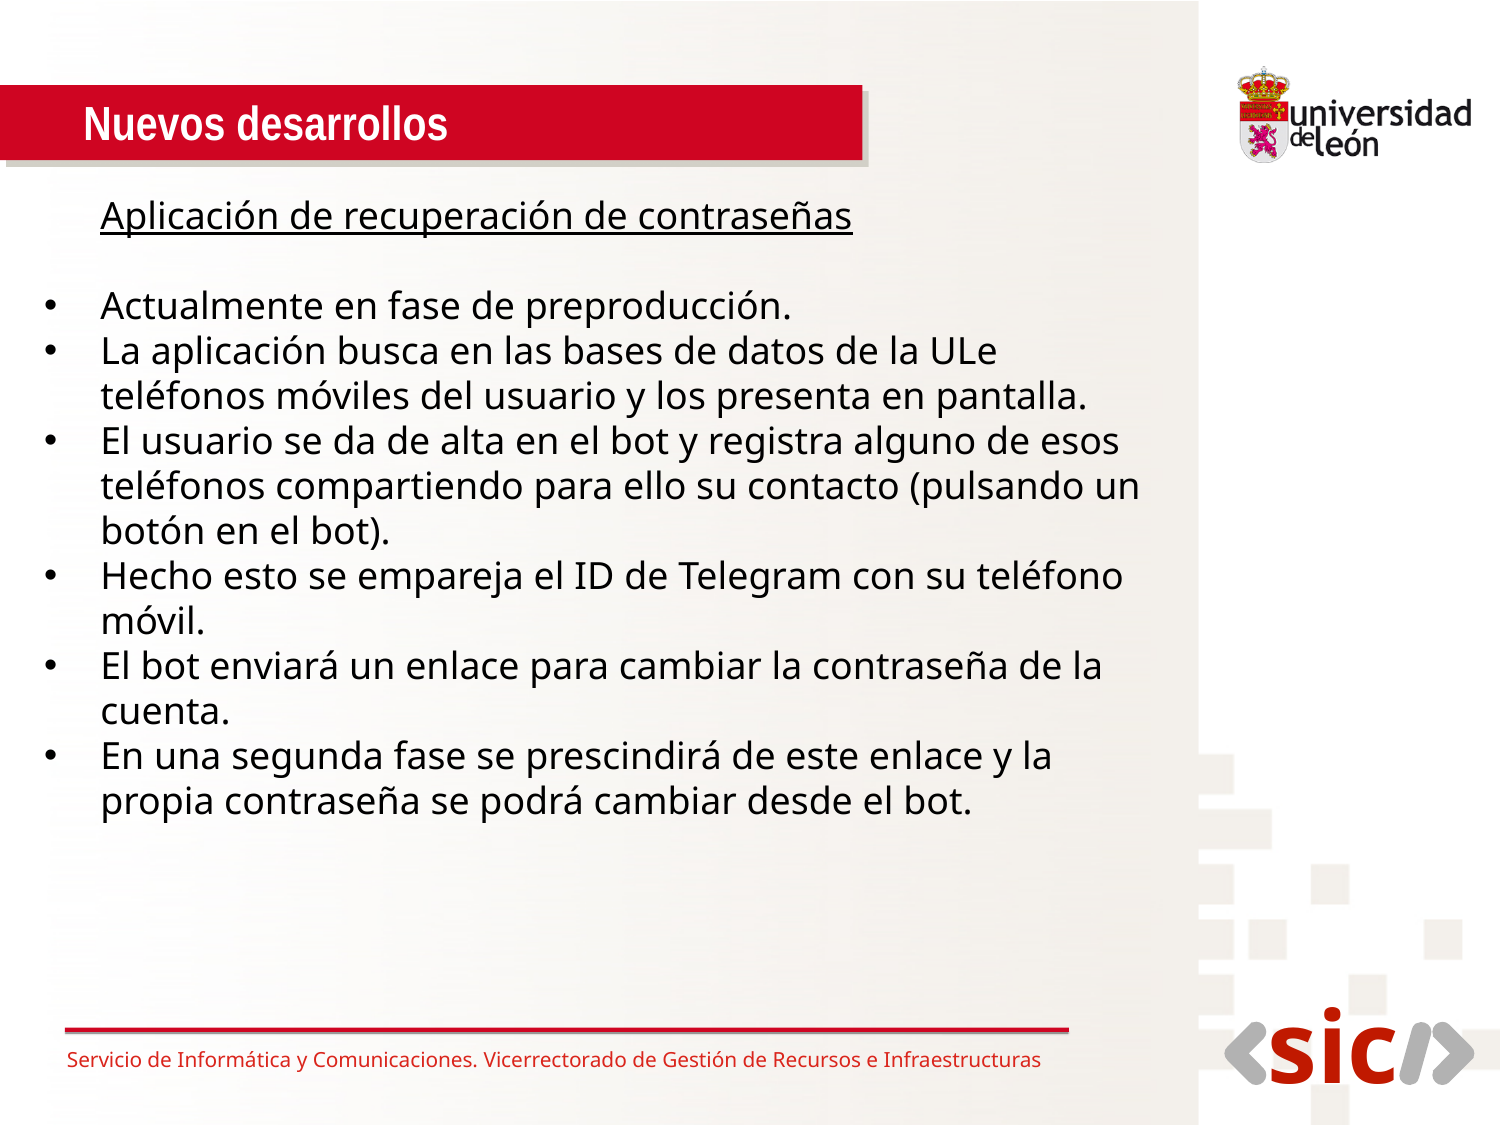

Nuevos desarrollos
Aplicación de recuperación de contraseñas
Actualmente en fase de preproducción.
La aplicación busca en las bases de datos de la ULe teléfonos móviles del usuario y los presenta en pantalla.
El usuario se da de alta en el bot y registra alguno de esos teléfonos compartiendo para ello su contacto (pulsando un botón en el bot).
Hecho esto se empareja el ID de Telegram con su teléfono móvil.
El bot enviará un enlace para cambiar la contraseña de la cuenta.
En una segunda fase se prescindirá de este enlace y la propia contraseña se podrá cambiar desde el bot.
<sic/>